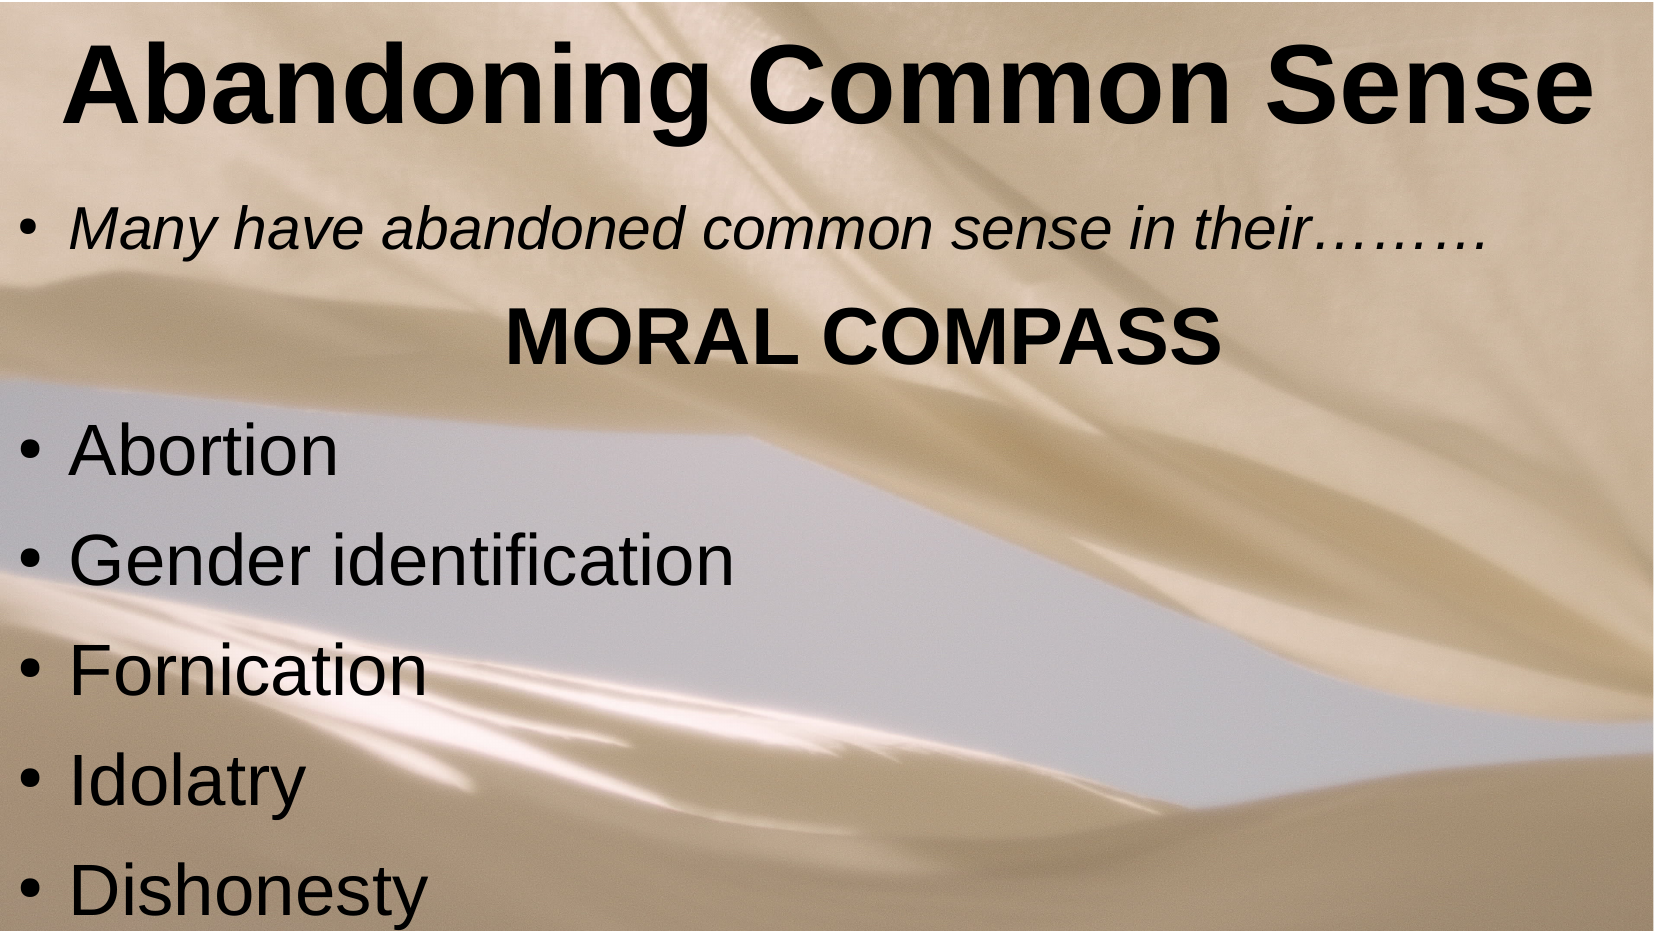

# Abandoning Common Sense
Many have abandoned common sense in their………
MORAL COMPASS
Abortion
Gender identification
Fornication
Idolatry
Dishonesty